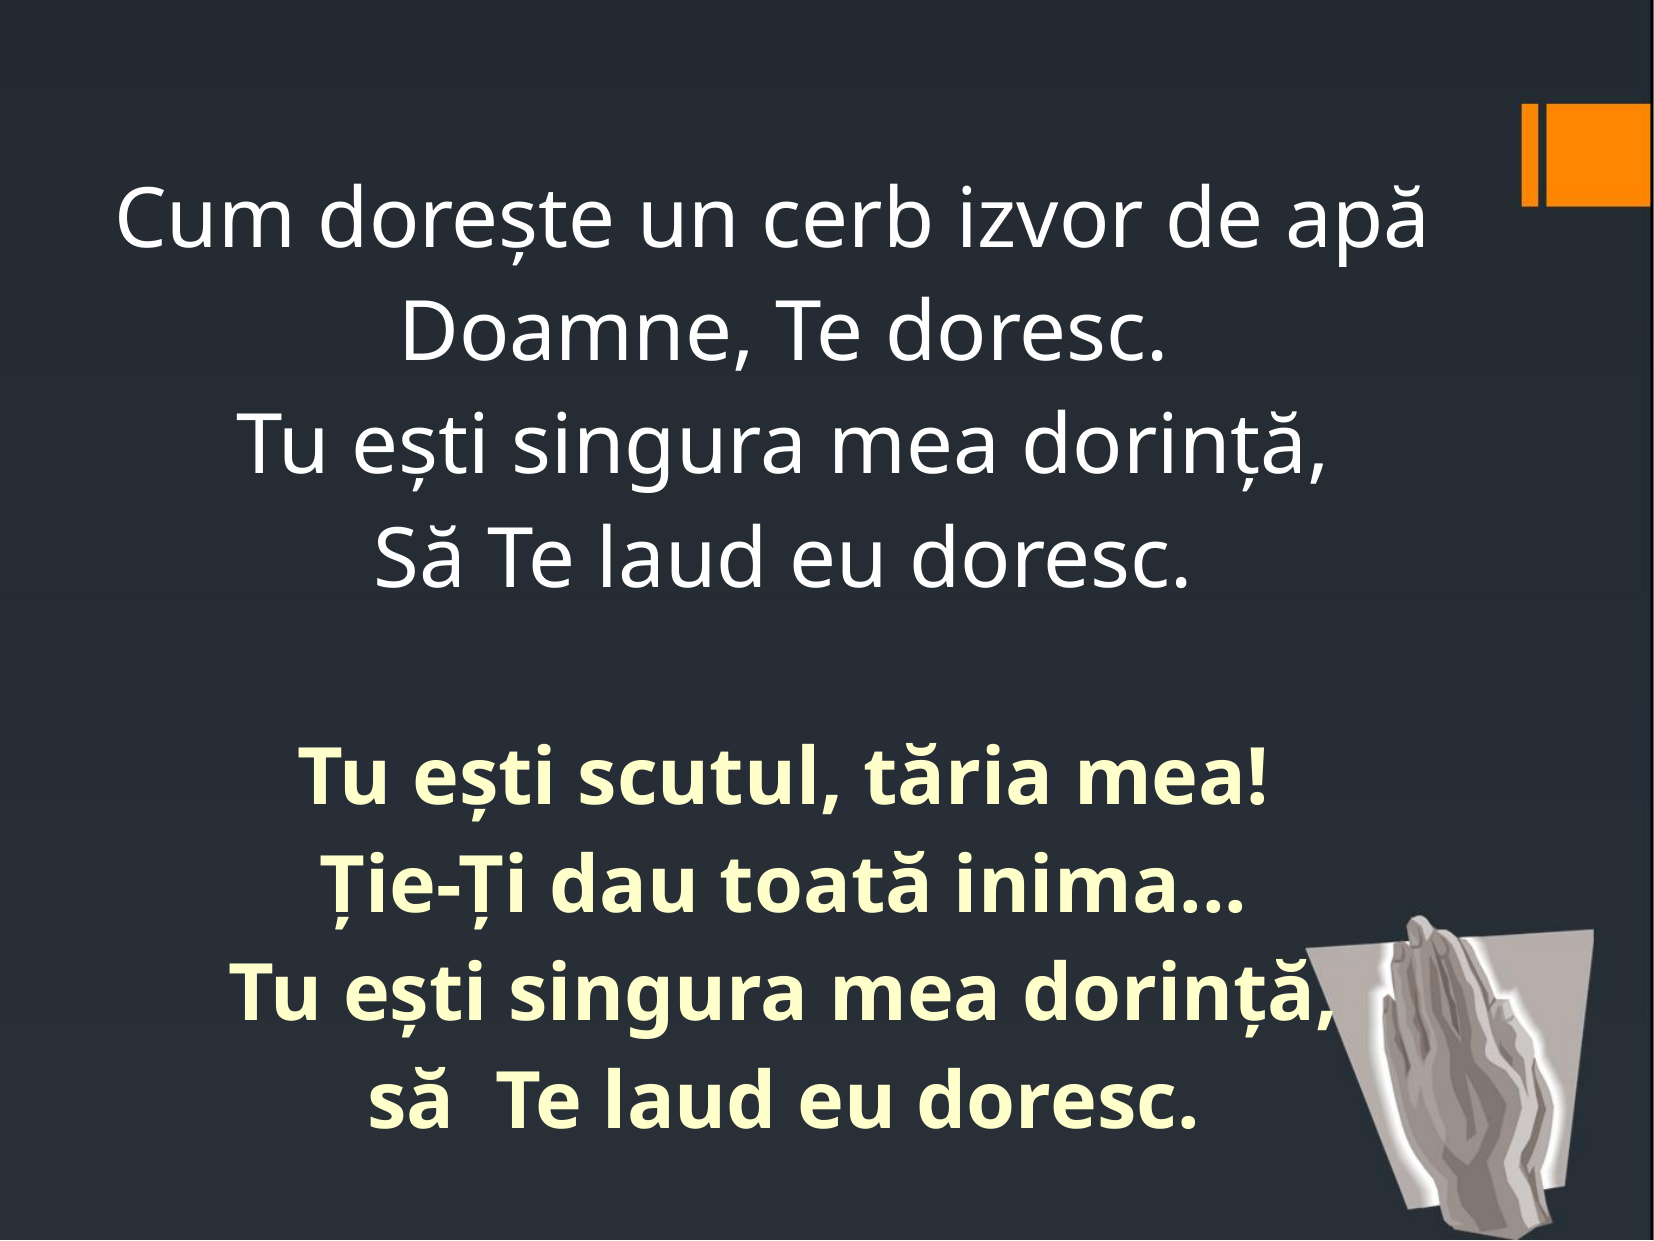

Cum doreşte un cerb izvor de apă
Doamne, Te doresc.
Tu eşti singura mea dorinţă,
Să Te laud eu doresc.
Tu eşti scutul, tăria mea!
Ţie-Ţi dau toată inima...
Tu eşti singura mea dorinţă,
să Te laud eu doresc.